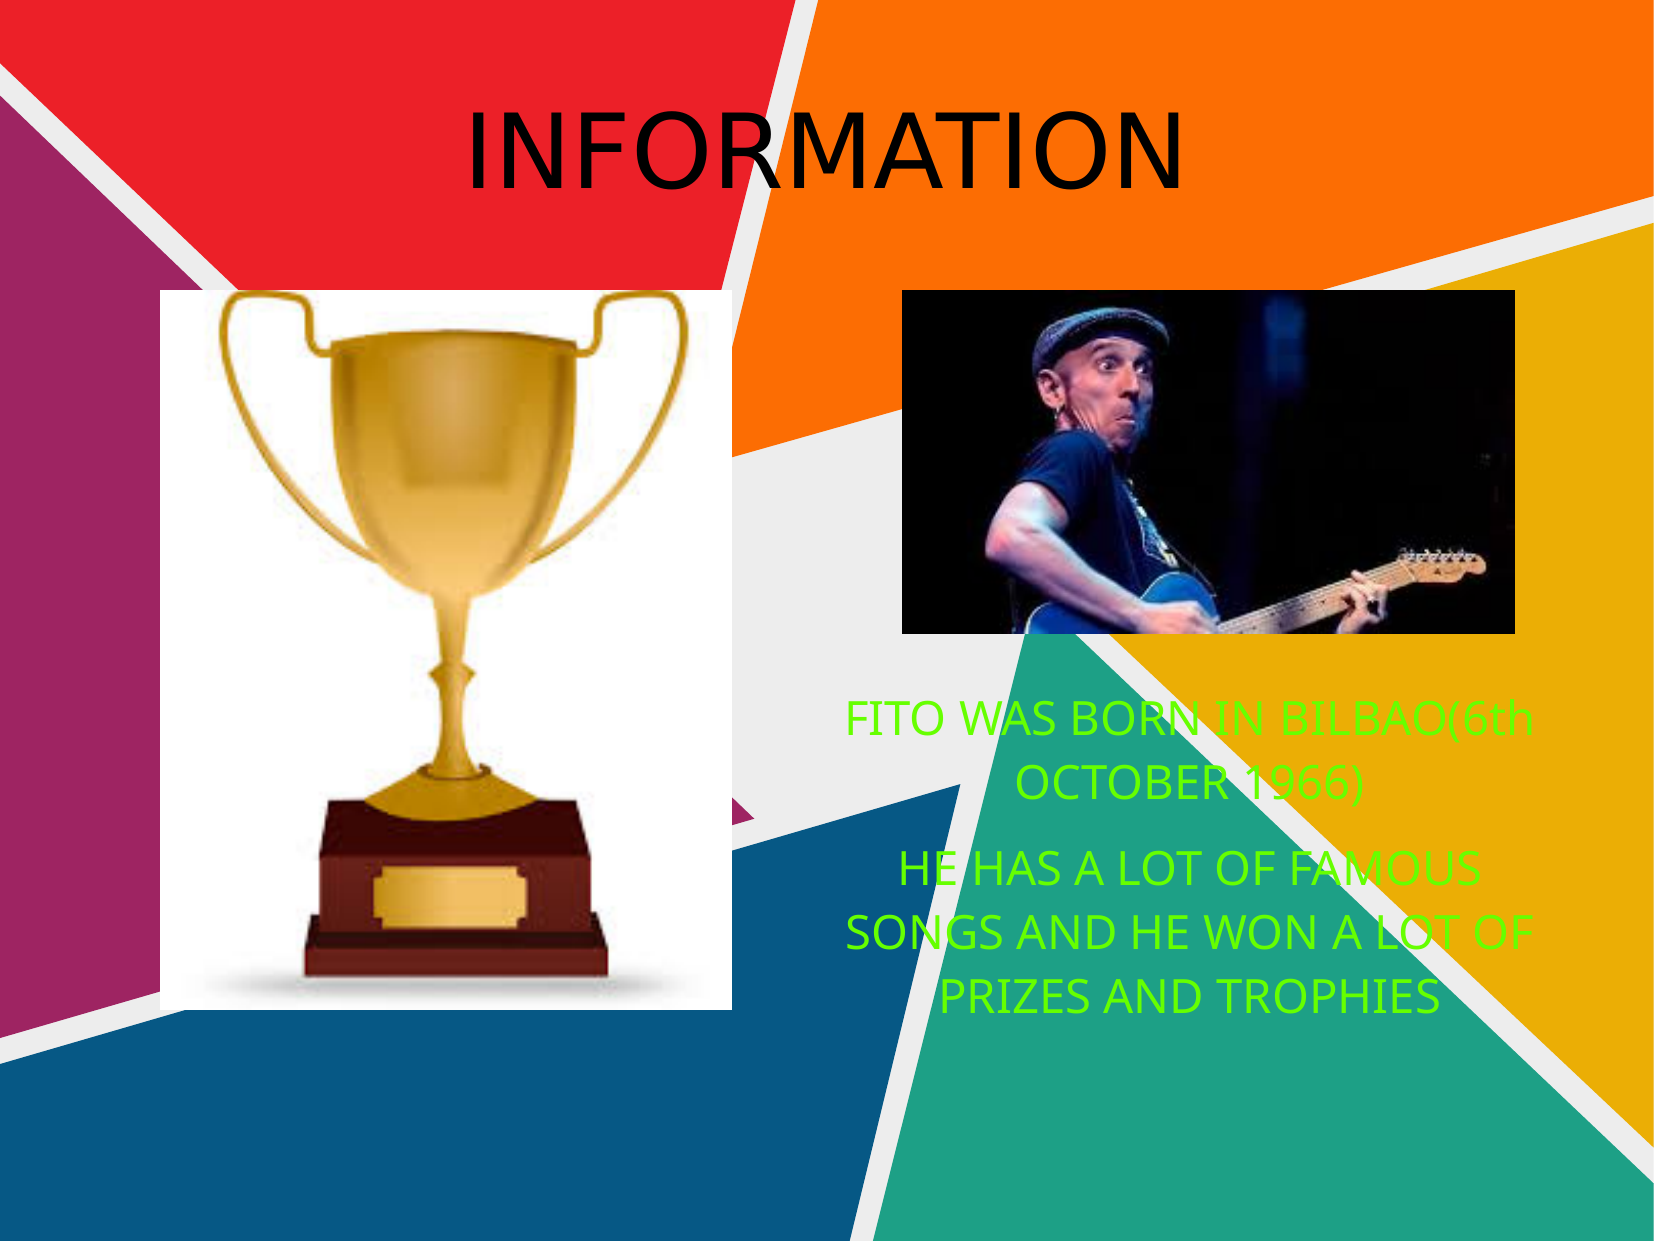

# INFORMATION
FITO WAS BORN IN BILBAO(6th OCTOBER 1966)
HE HAS A LOT OF FAMOUS SONGS AND HE WON A LOT OF PRIZES AND TROPHIES